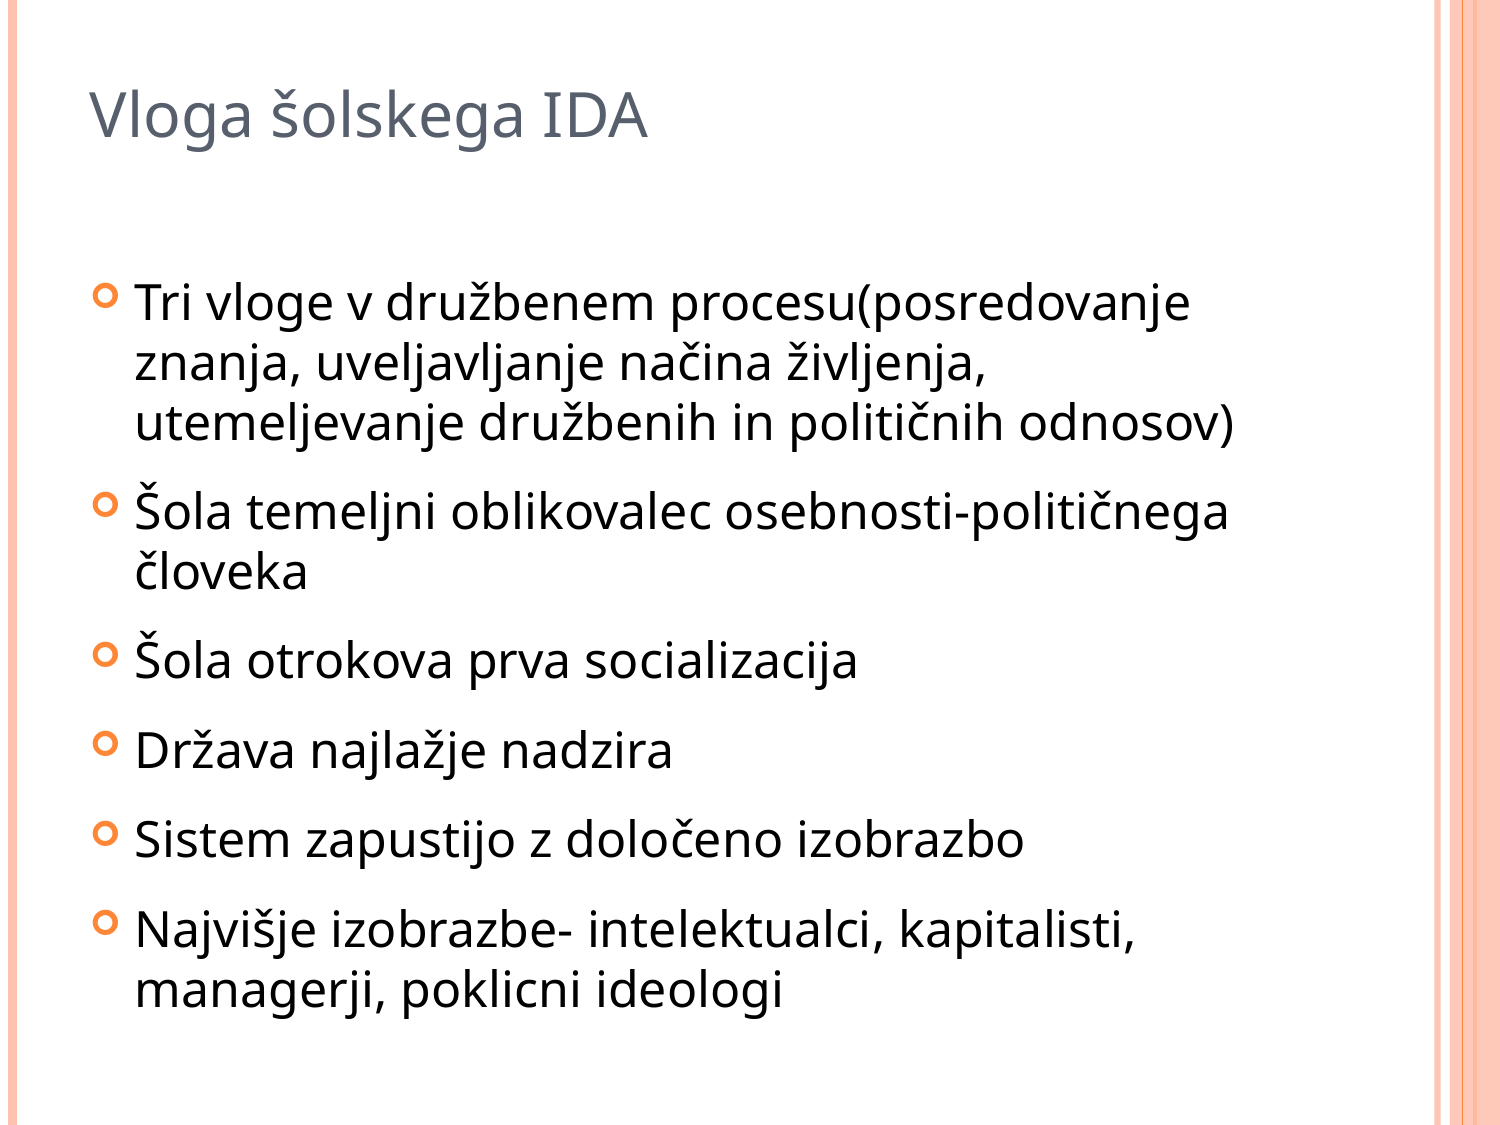

# Vloga šolskega IDA
Tri vloge v družbenem procesu(posredovanje znanja, uveljavljanje načina življenja, utemeljevanje družbenih in političnih odnosov)
Šola temeljni oblikovalec osebnosti-političnega človeka
Šola otrokova prva socializacija
Država najlažje nadzira
Sistem zapustijo z določeno izobrazbo
Najvišje izobrazbe- intelektualci, kapitalisti, managerji, poklicni ideologi